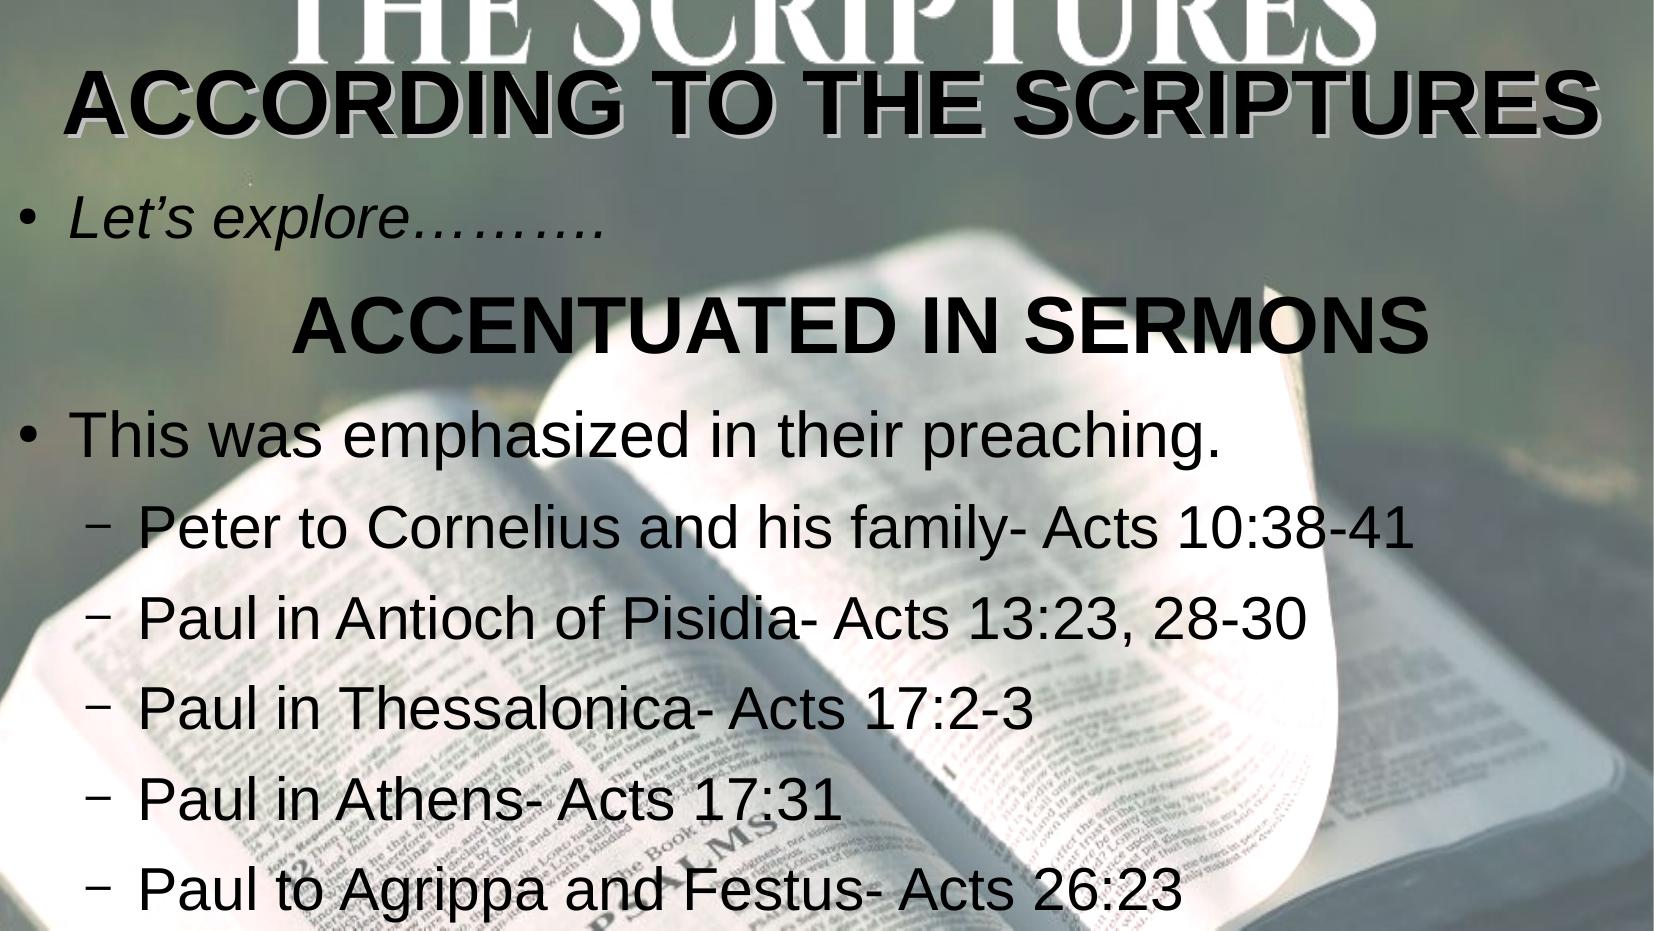

# ACCORDING TO THE SCRIPTURES
Let’s explore……….
ACCENTUATED IN SERMONS
This was emphasized in their preaching.
Peter to Cornelius and his family- Acts 10:38-41
Paul in Antioch of Pisidia- Acts 13:23, 28-30
Paul in Thessalonica- Acts 17:2-3
Paul in Athens- Acts 17:31
Paul to Agrippa and Festus- Acts 26:23